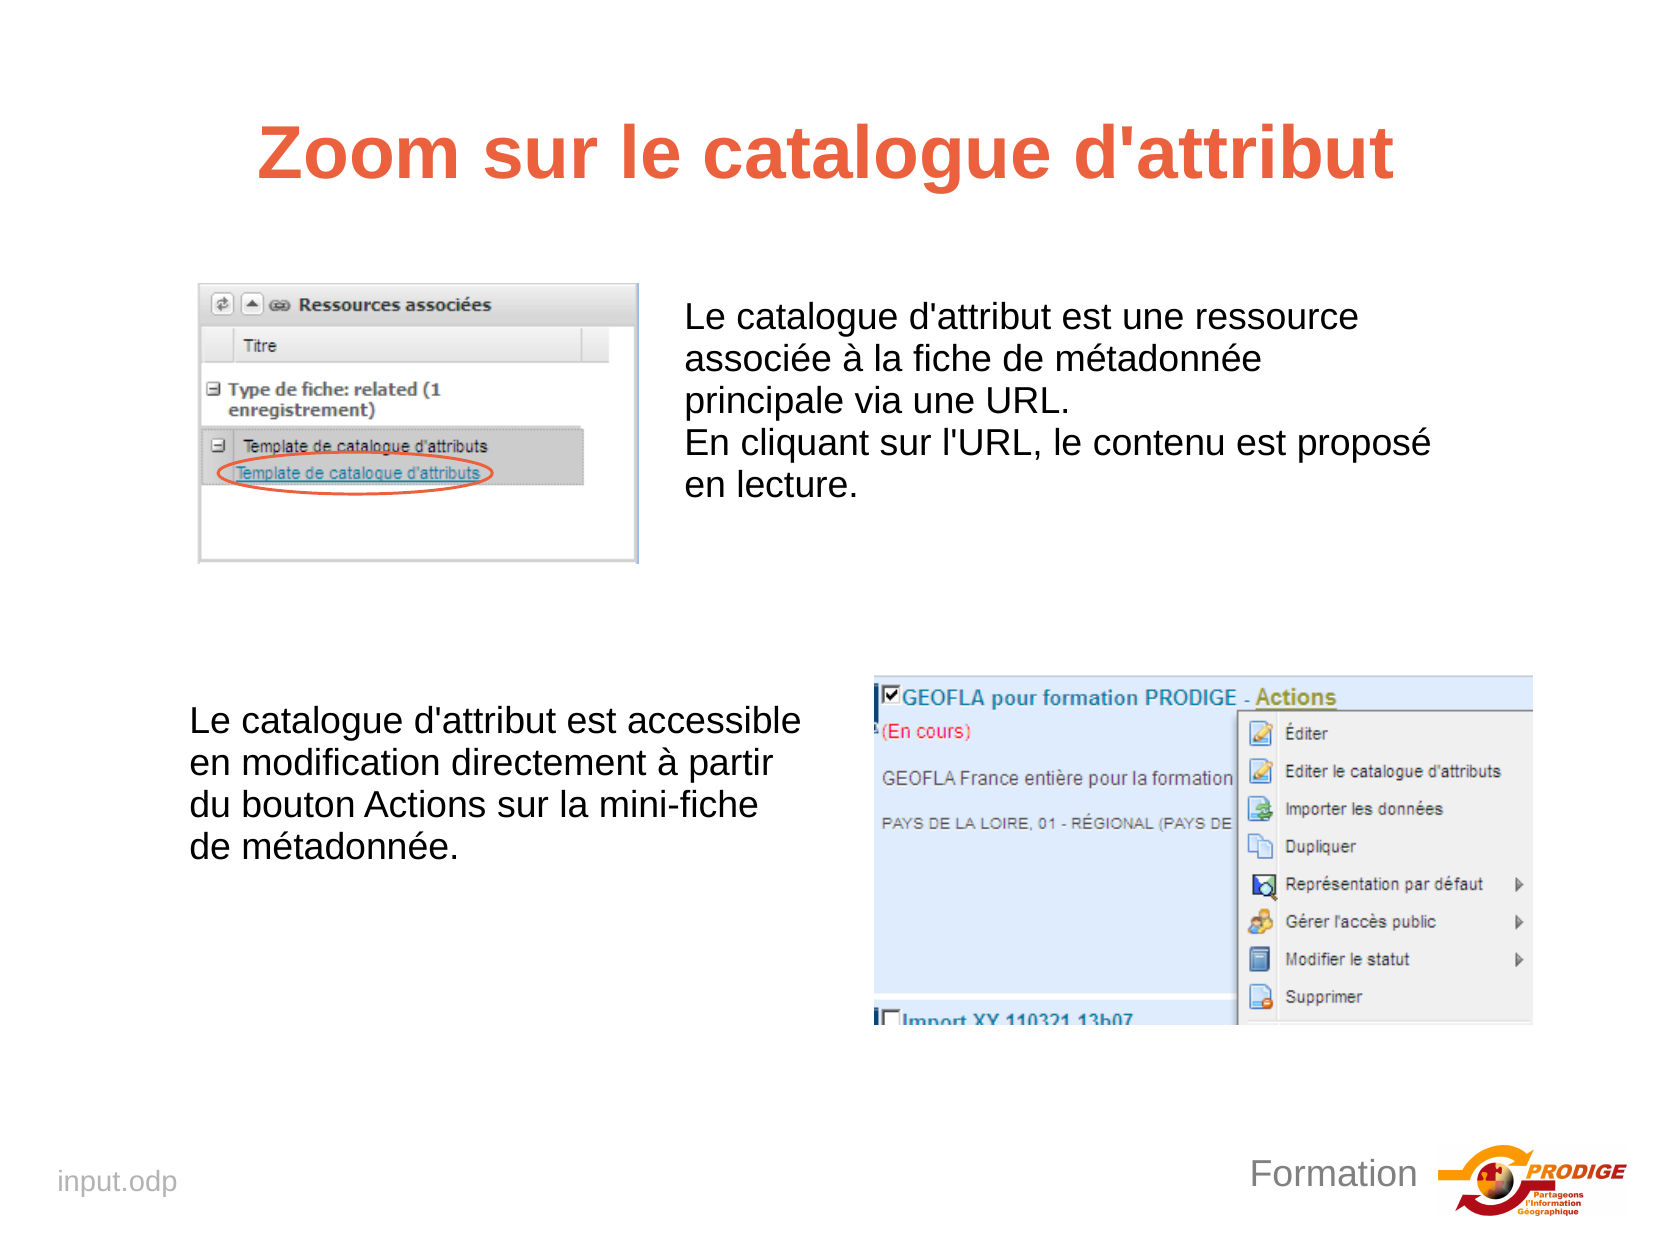

# Zoom sur le catalogue d'attribut
Le catalogue d'attribut est une ressource
associée à la fiche de métadonnée
principale via une URL.
En cliquant sur l'URL, le contenu est proposé
en lecture.
Le catalogue d'attribut est accessible
en modification directement à partir
du bouton Actions sur la mini-fiche
de métadonnée.